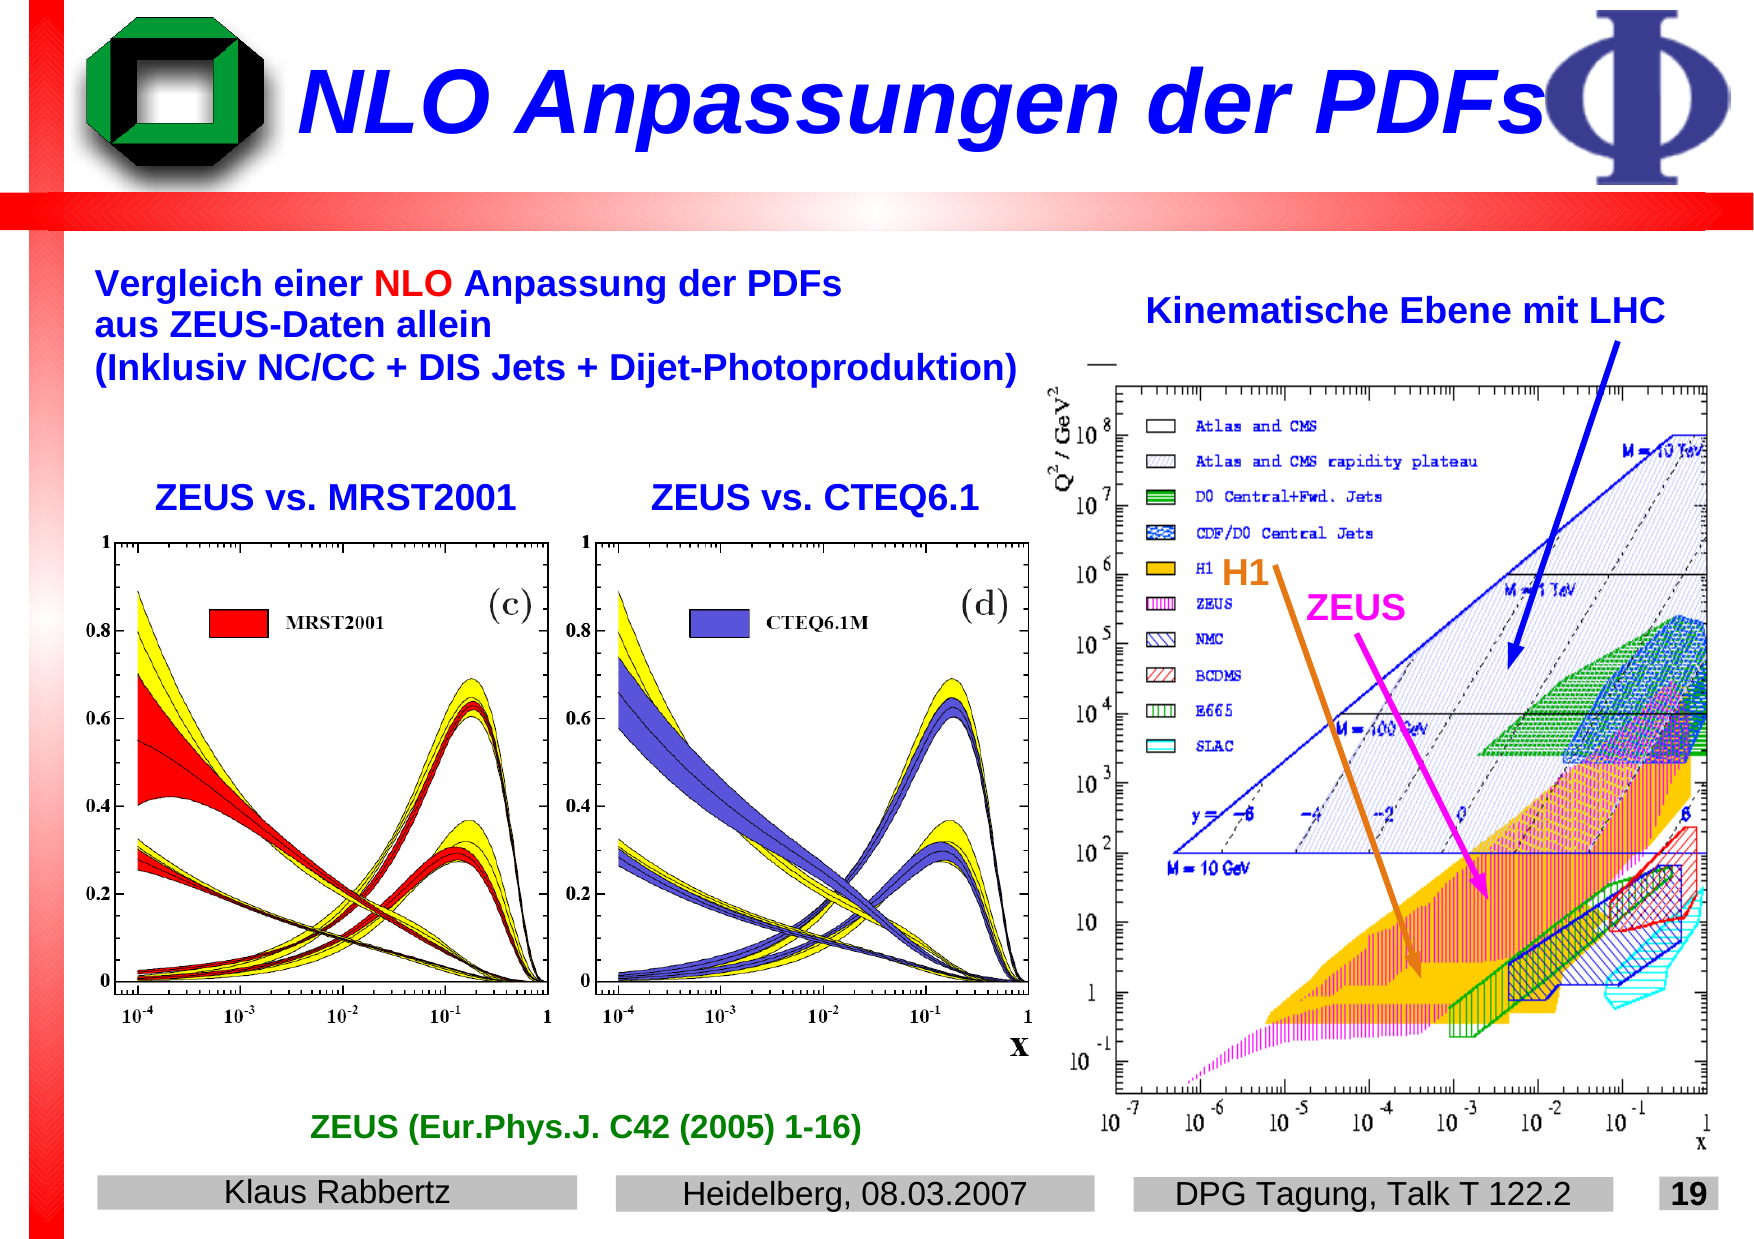

# NLO Anpassungen der PDFs
Vergleich einer NLO Anpassung der PDFs
aus ZEUS-Daten allein
(Inklusiv NC/CC + DIS Jets + Dijet-Photoproduktion)
Kinematische Ebene mit LHC
ZEUS vs. MRST2001
ZEUS vs. CTEQ6.1
H1
ZEUS
ZEUS (Eur.Phys.J. C42 (2005) 1-16)